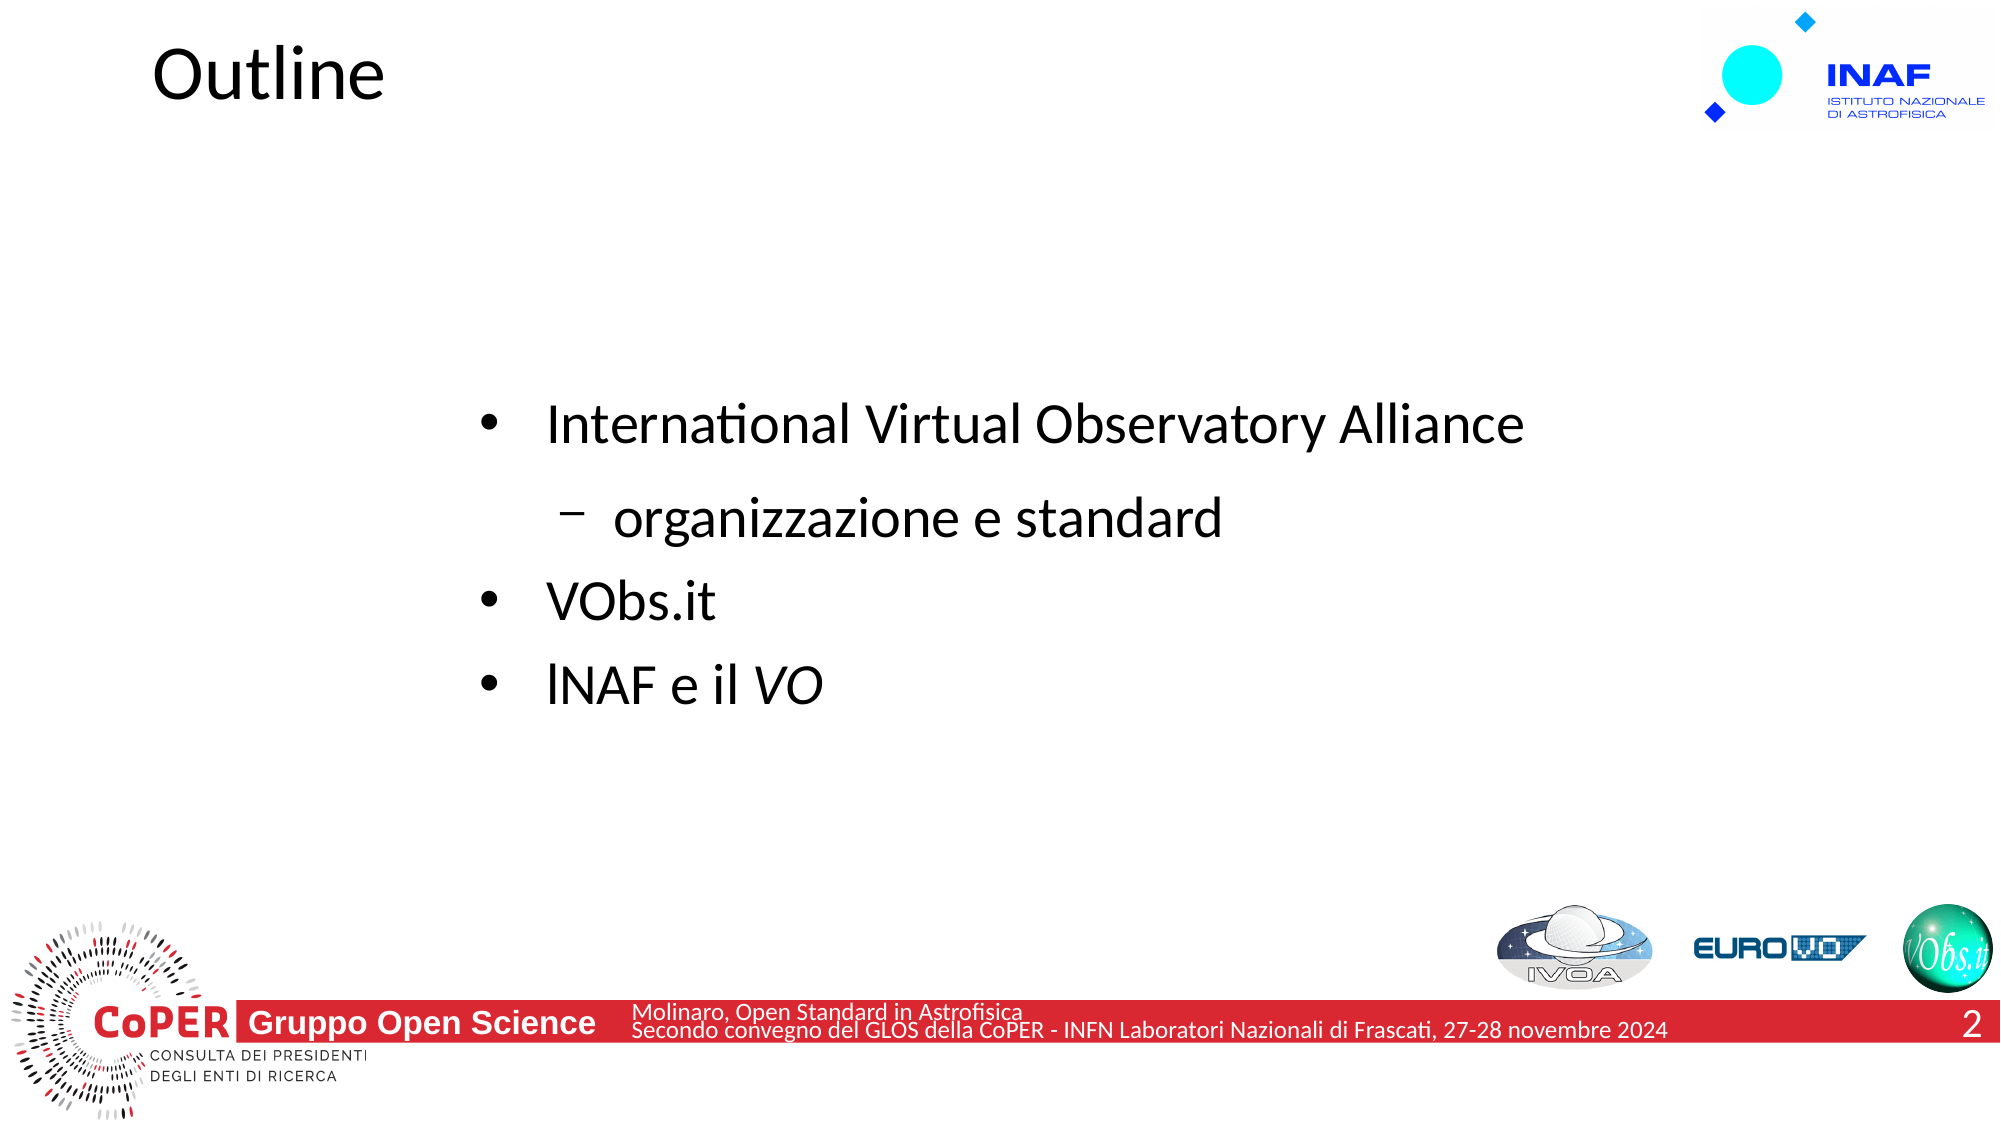

# Outline
International Virtual Observatory Alliance
organizzazione e standard
VObs.it
lNAF e il VO
Molinaro, Open Standard in Astrofisica
Secondo convegno del GLOS della CoPER - INFN Laboratori Nazionali di Frascati, 27-28 novembre 2024